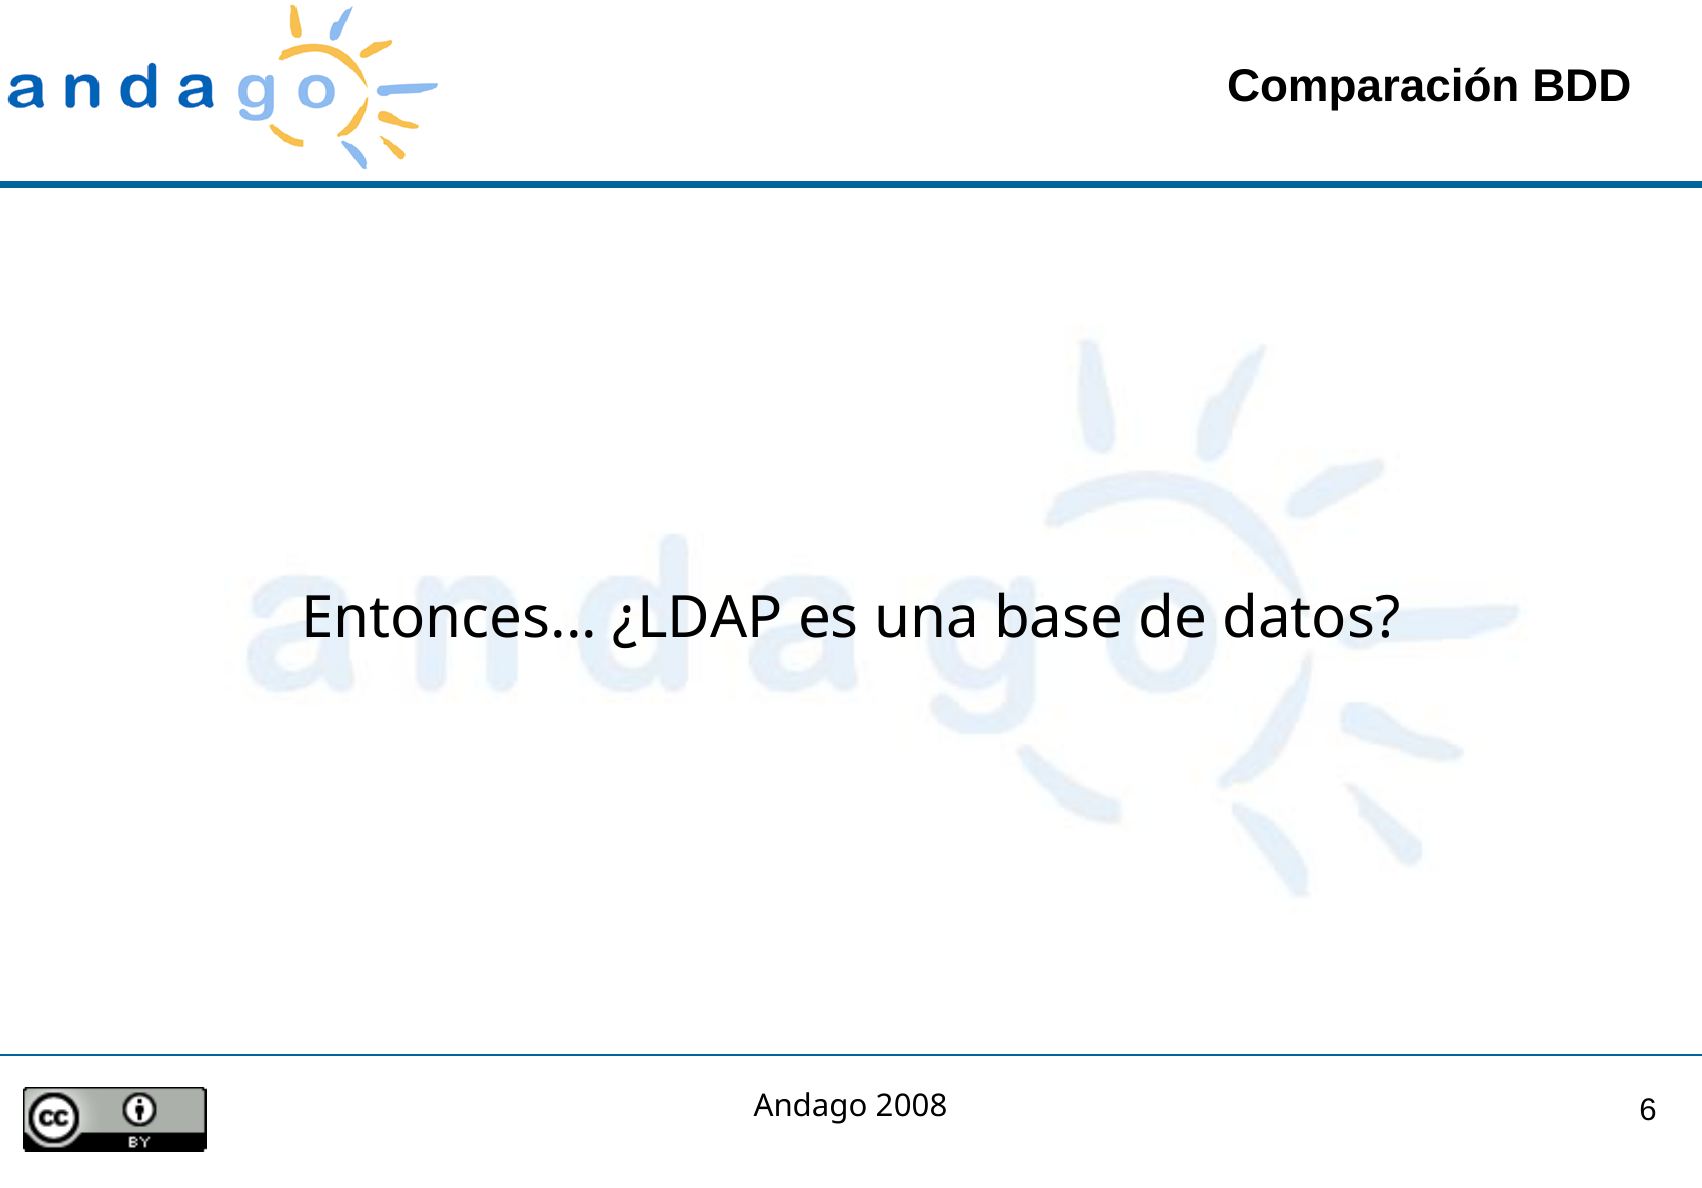

# Comparación BDD
Entonces... ¿LDAP es una base de datos?